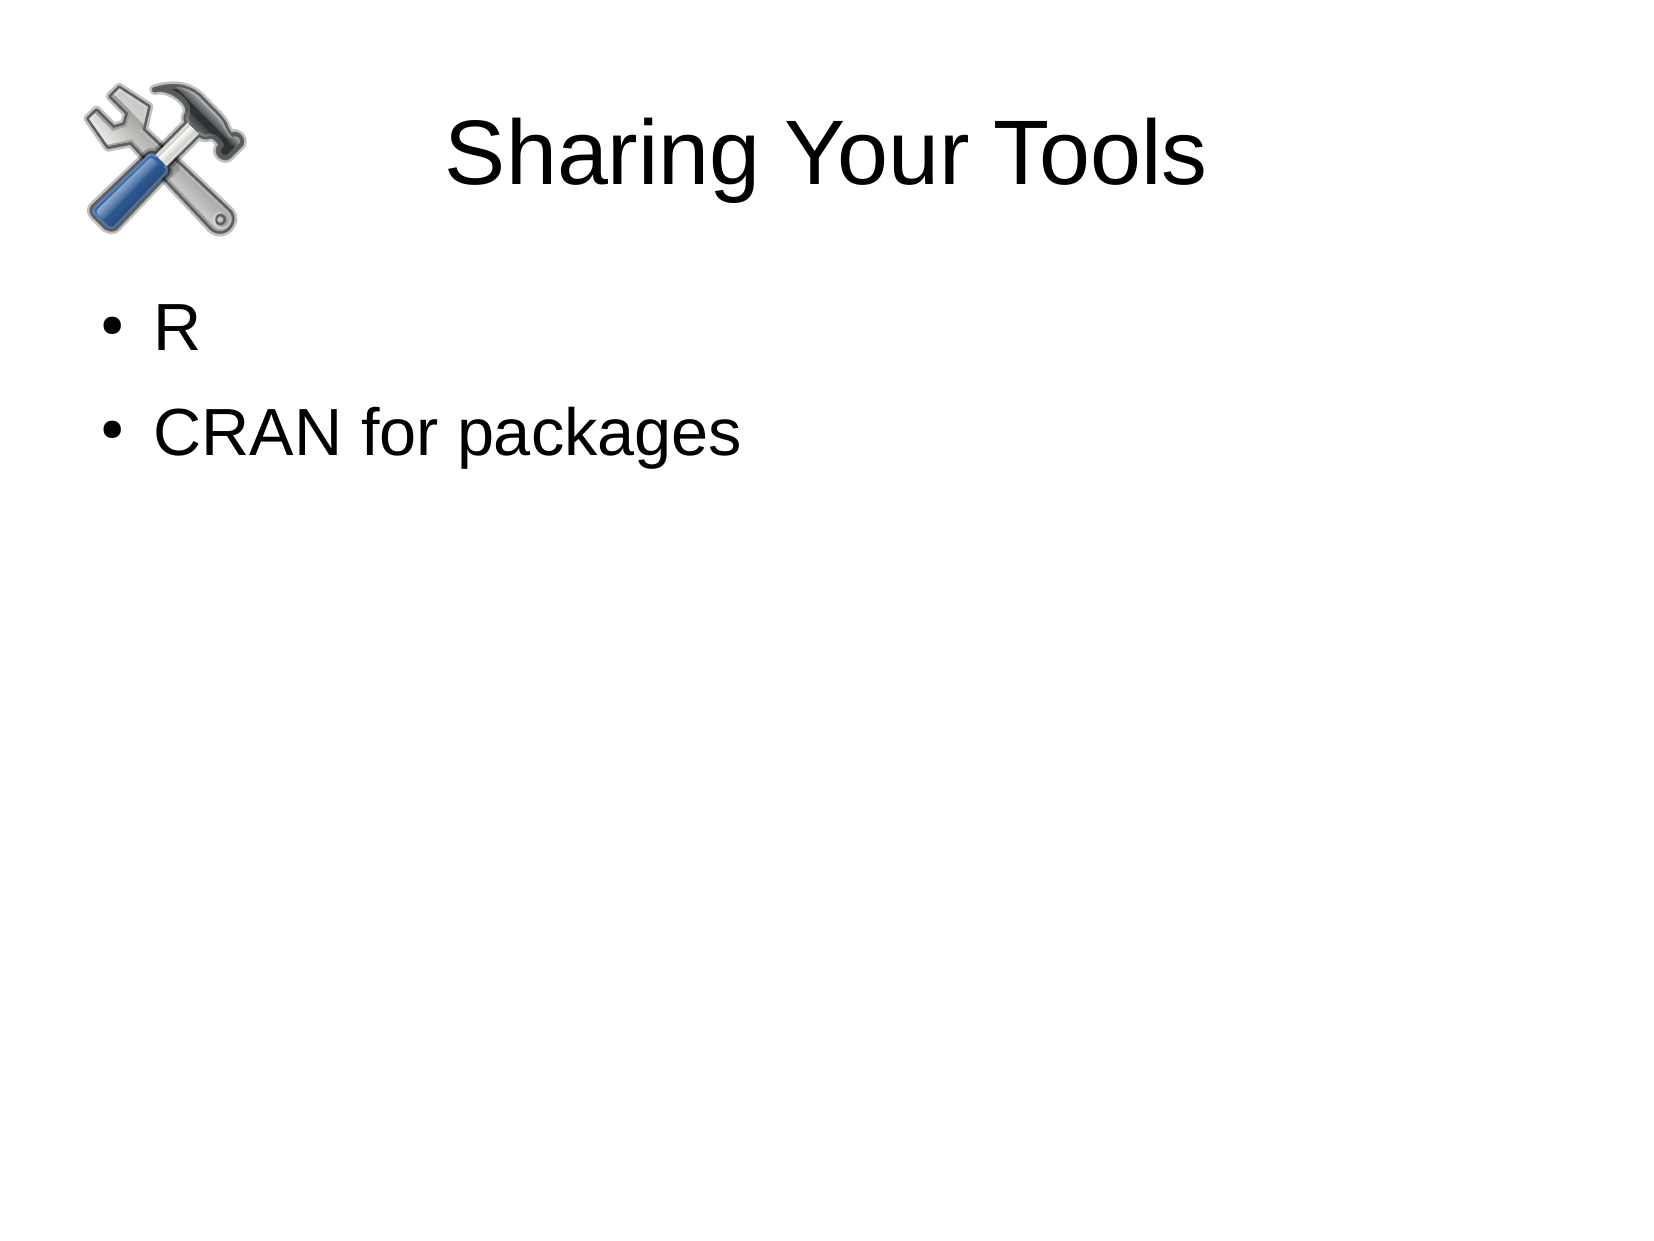

# Sharing Your Tools
R
CRAN for packages